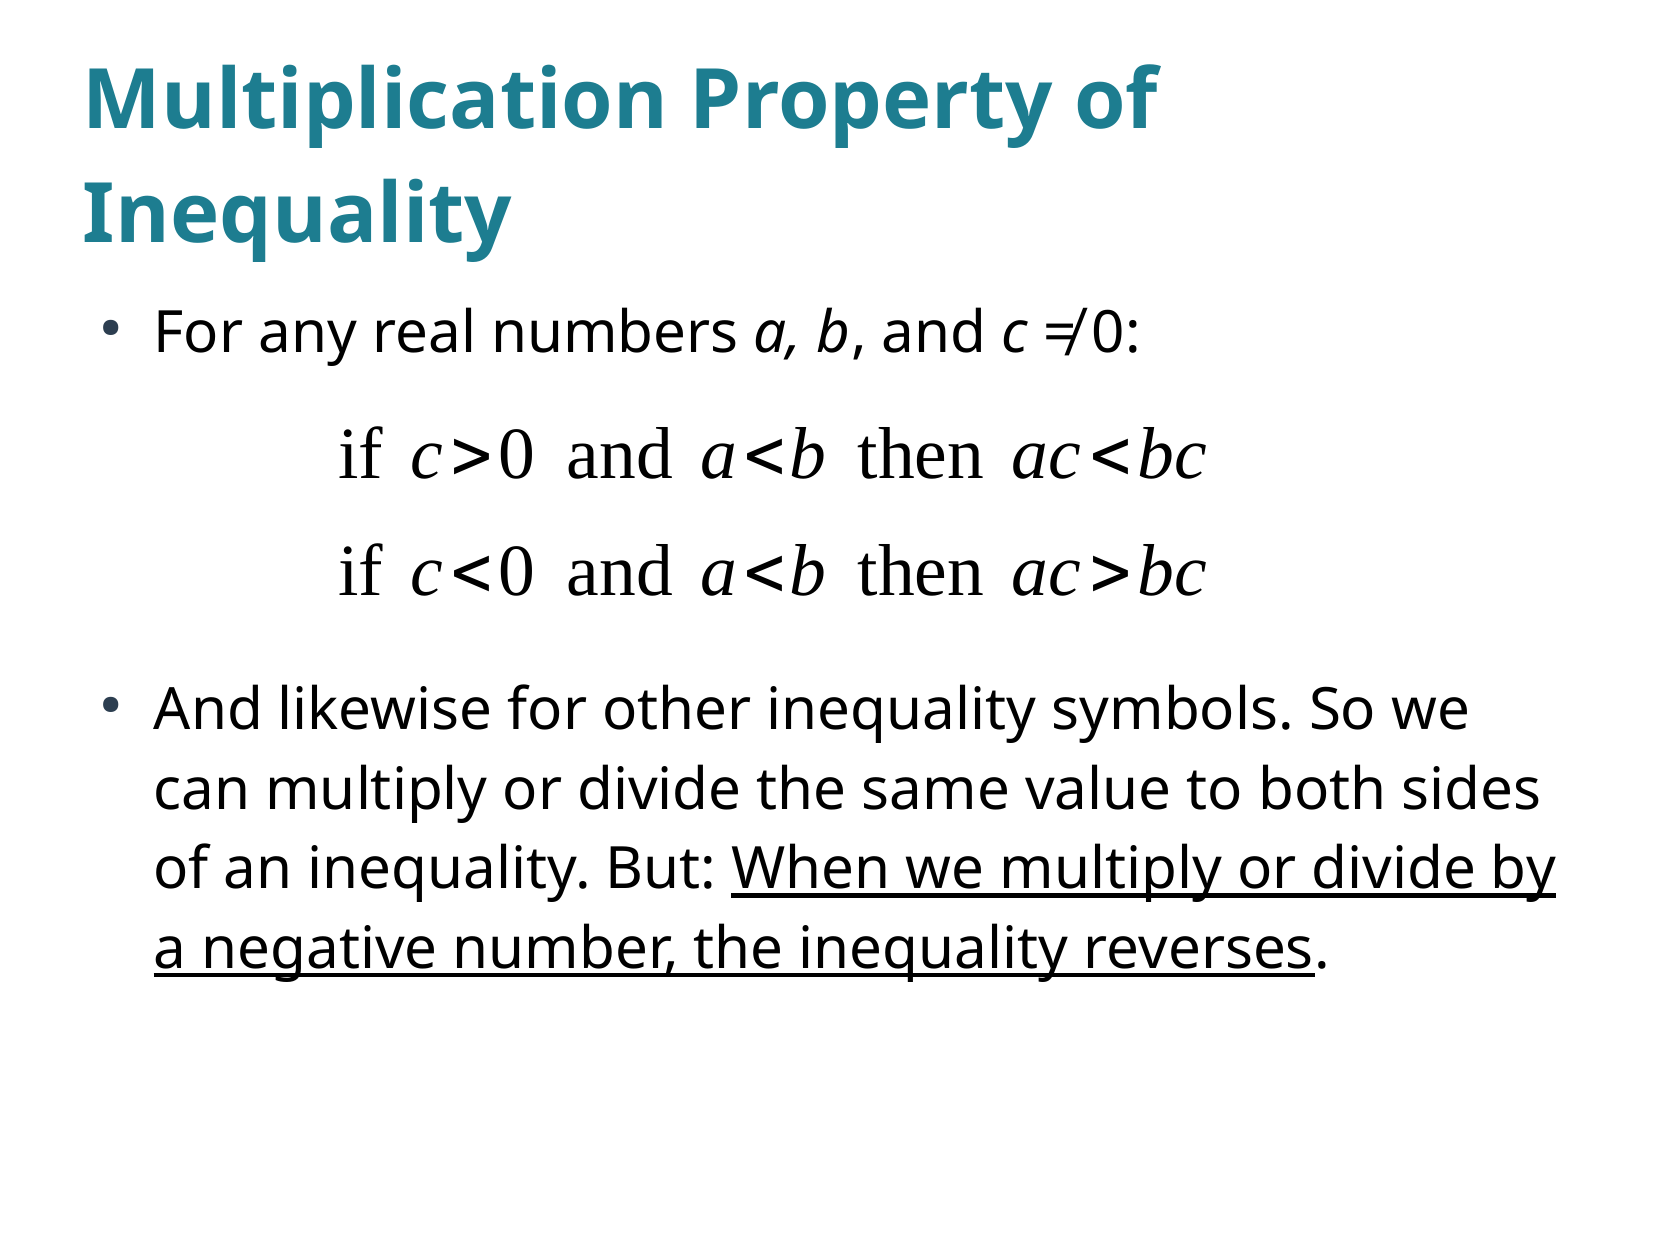

# Multiplication Property of Inequality
For any real numbers a, b, and c ≠ 0:
And likewise for other inequality symbols. So we can multiply or divide the same value to both sides of an inequality. But: When we multiply or divide by a negative number, the inequality reverses.